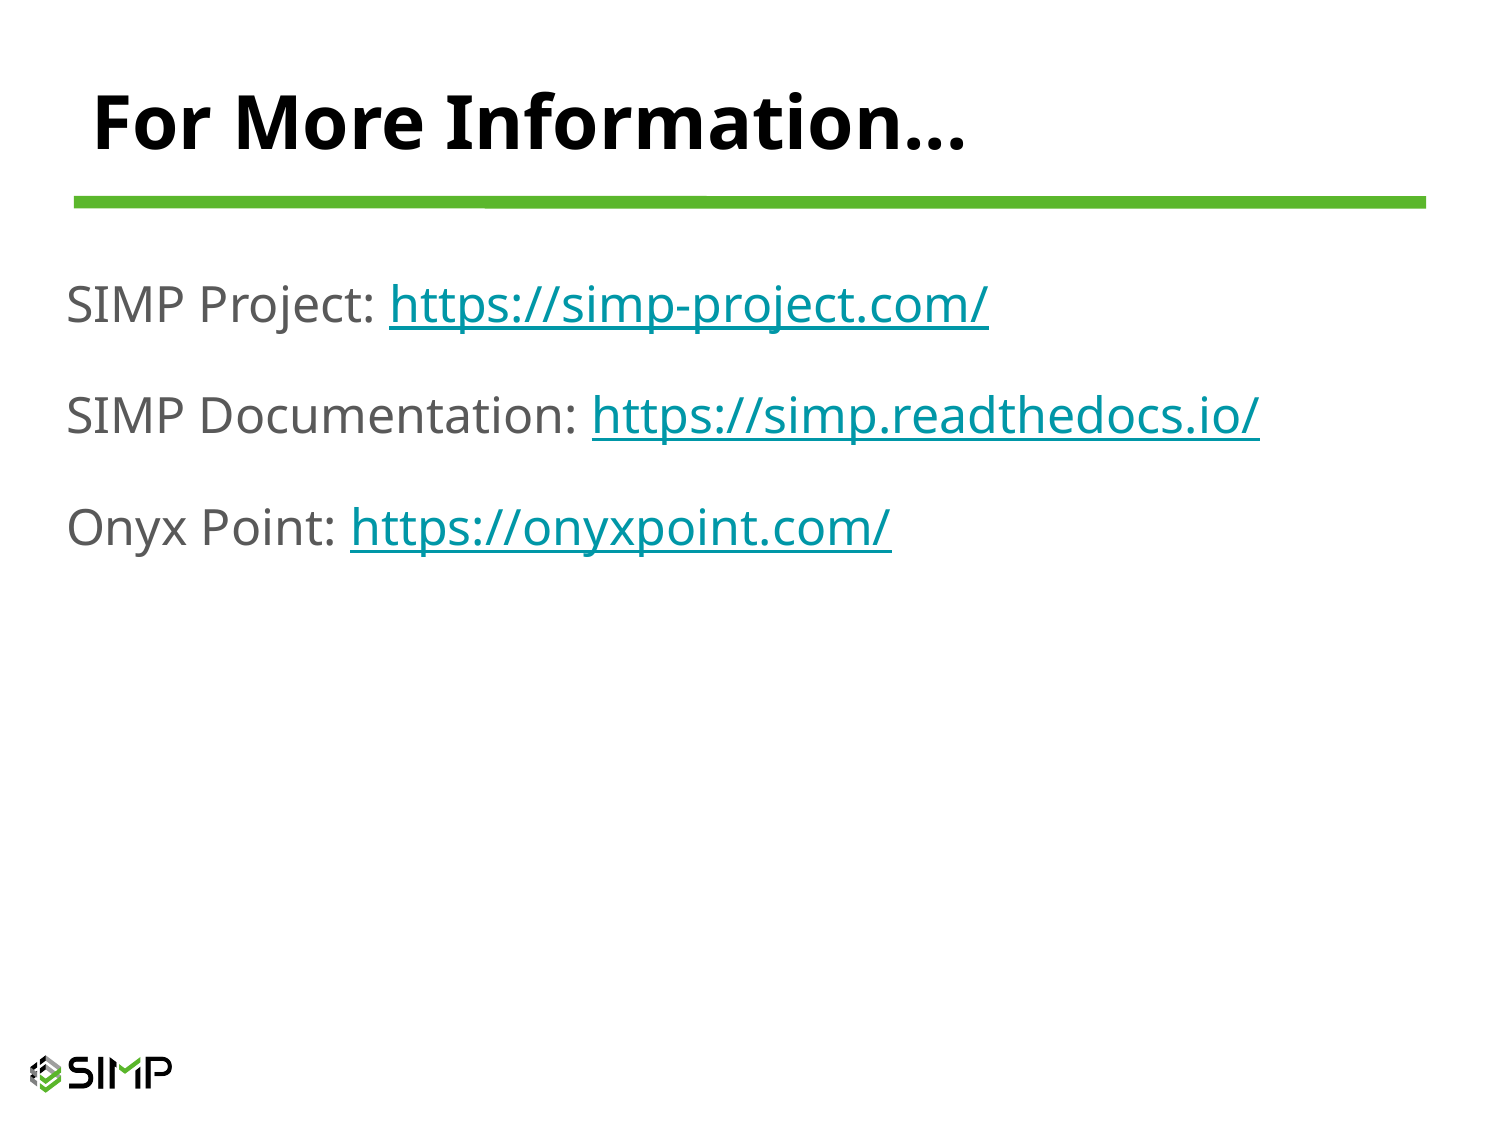

# For More Information...
SIMP Project: https://simp-project.com/
SIMP Documentation: https://simp.readthedocs.io/
Onyx Point: https://onyxpoint.com/